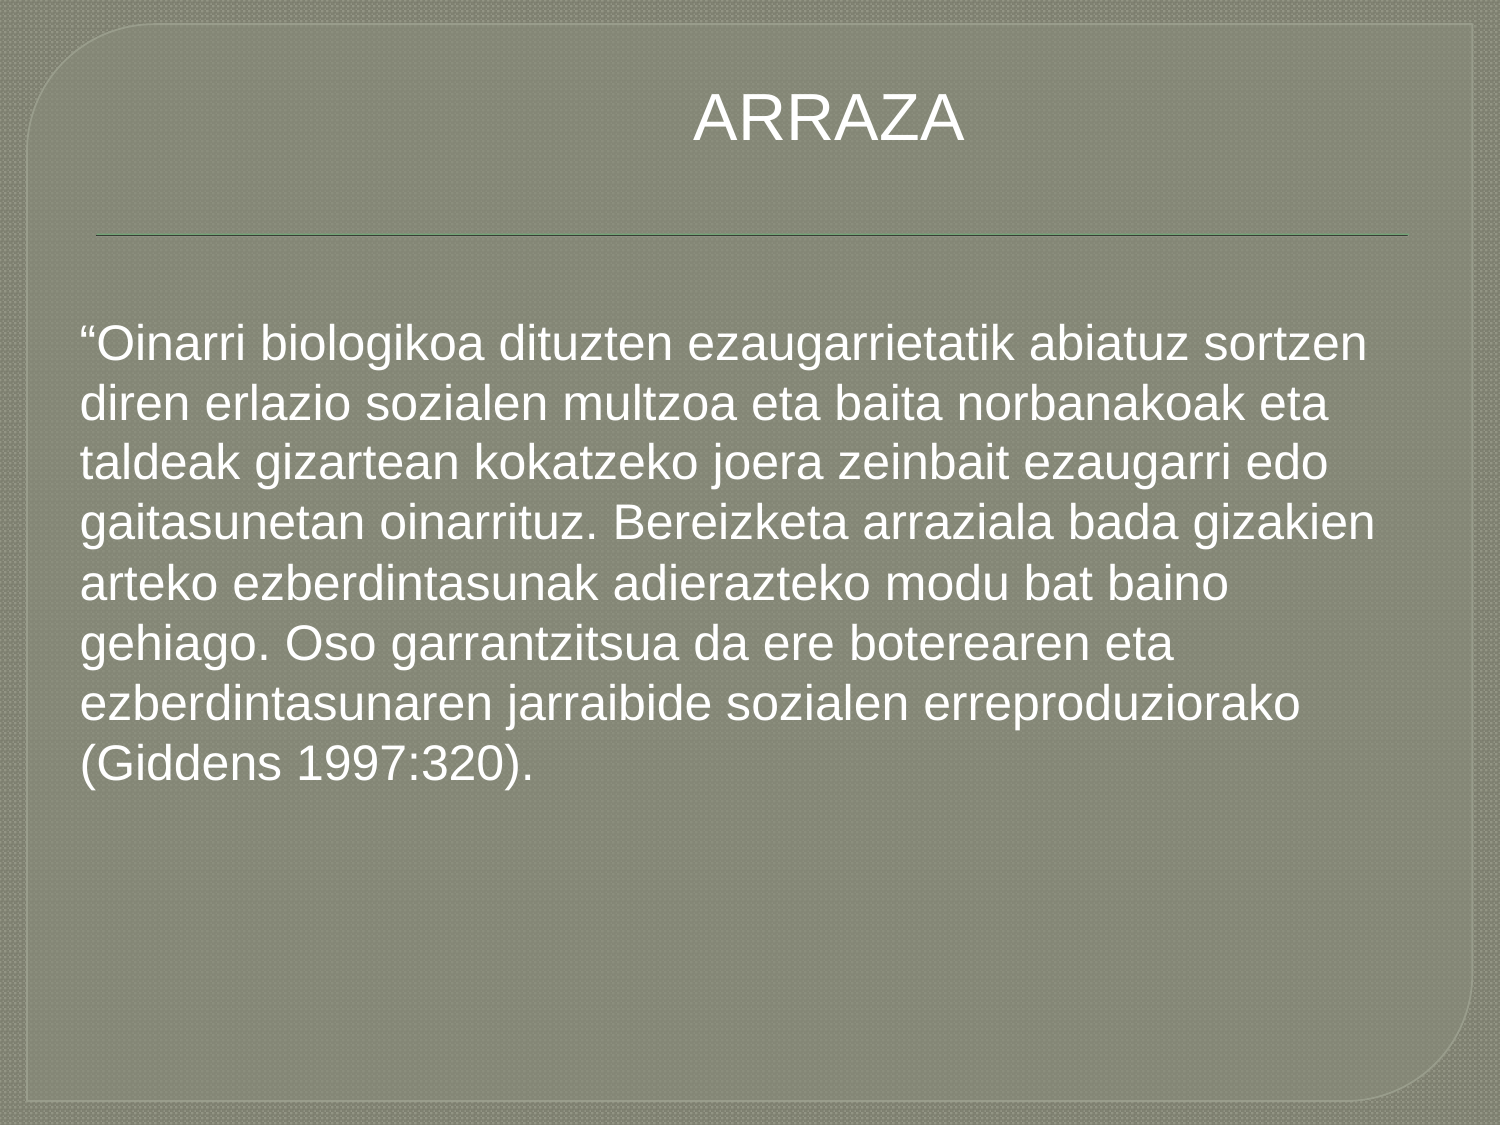

ARRAZA
“Oinarri biologikoa dituzten ezaugarrietatik abiatuz sortzen diren erlazio sozialen multzoa eta baita norbanakoak eta taldeak gizartean kokatzeko joera zeinbait ezaugarri edo gaitasunetan oinarrituz. Bereizketa arraziala bada gizakien arteko ezberdintasunak adierazteko modu bat baino gehiago. Oso garrantzitsua da ere boterearen eta ezberdintasunaren jarraibide sozialen erreproduziorako (Giddens 1997:320).